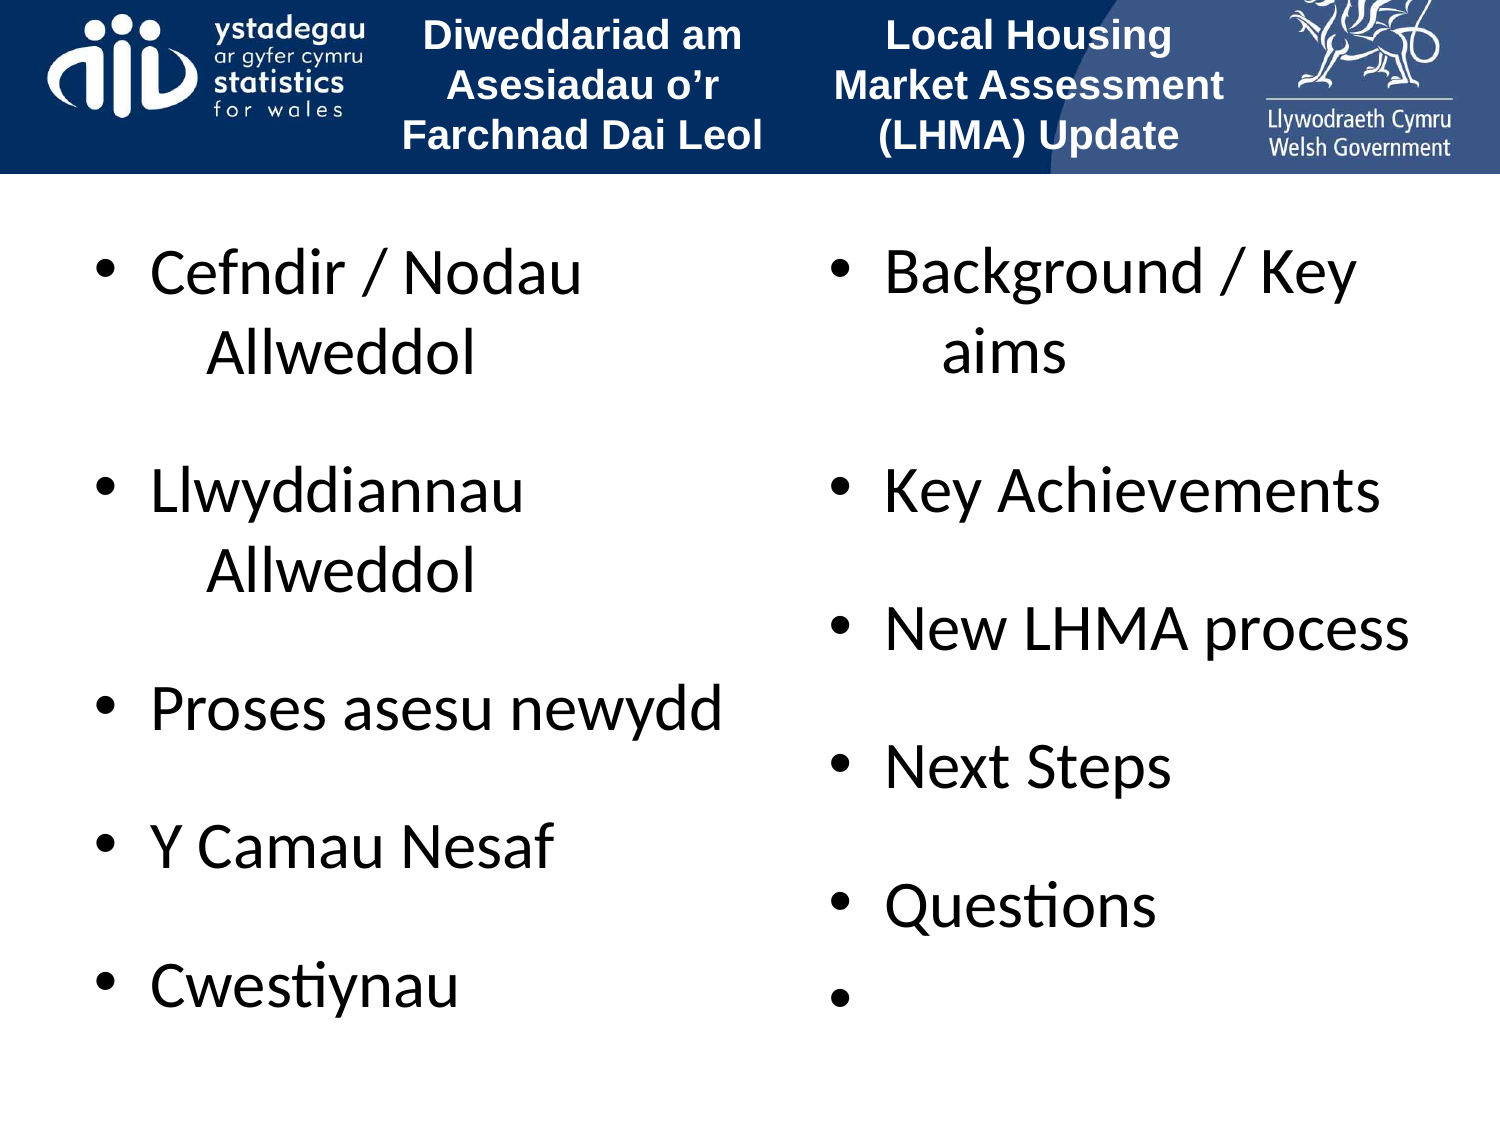

Diweddariad am Asesiadau o’r Farchnad Dai Leol
Local Housing Market Assessment (LHMA) Update
# Cefndir / Nodau Allweddol
Llwyddiannau Allweddol
Proses asesu newydd
Y Camau Nesaf
Cwestiynau
Background / Key aims
Key Achievements
New LHMA process
Next Steps
Questions